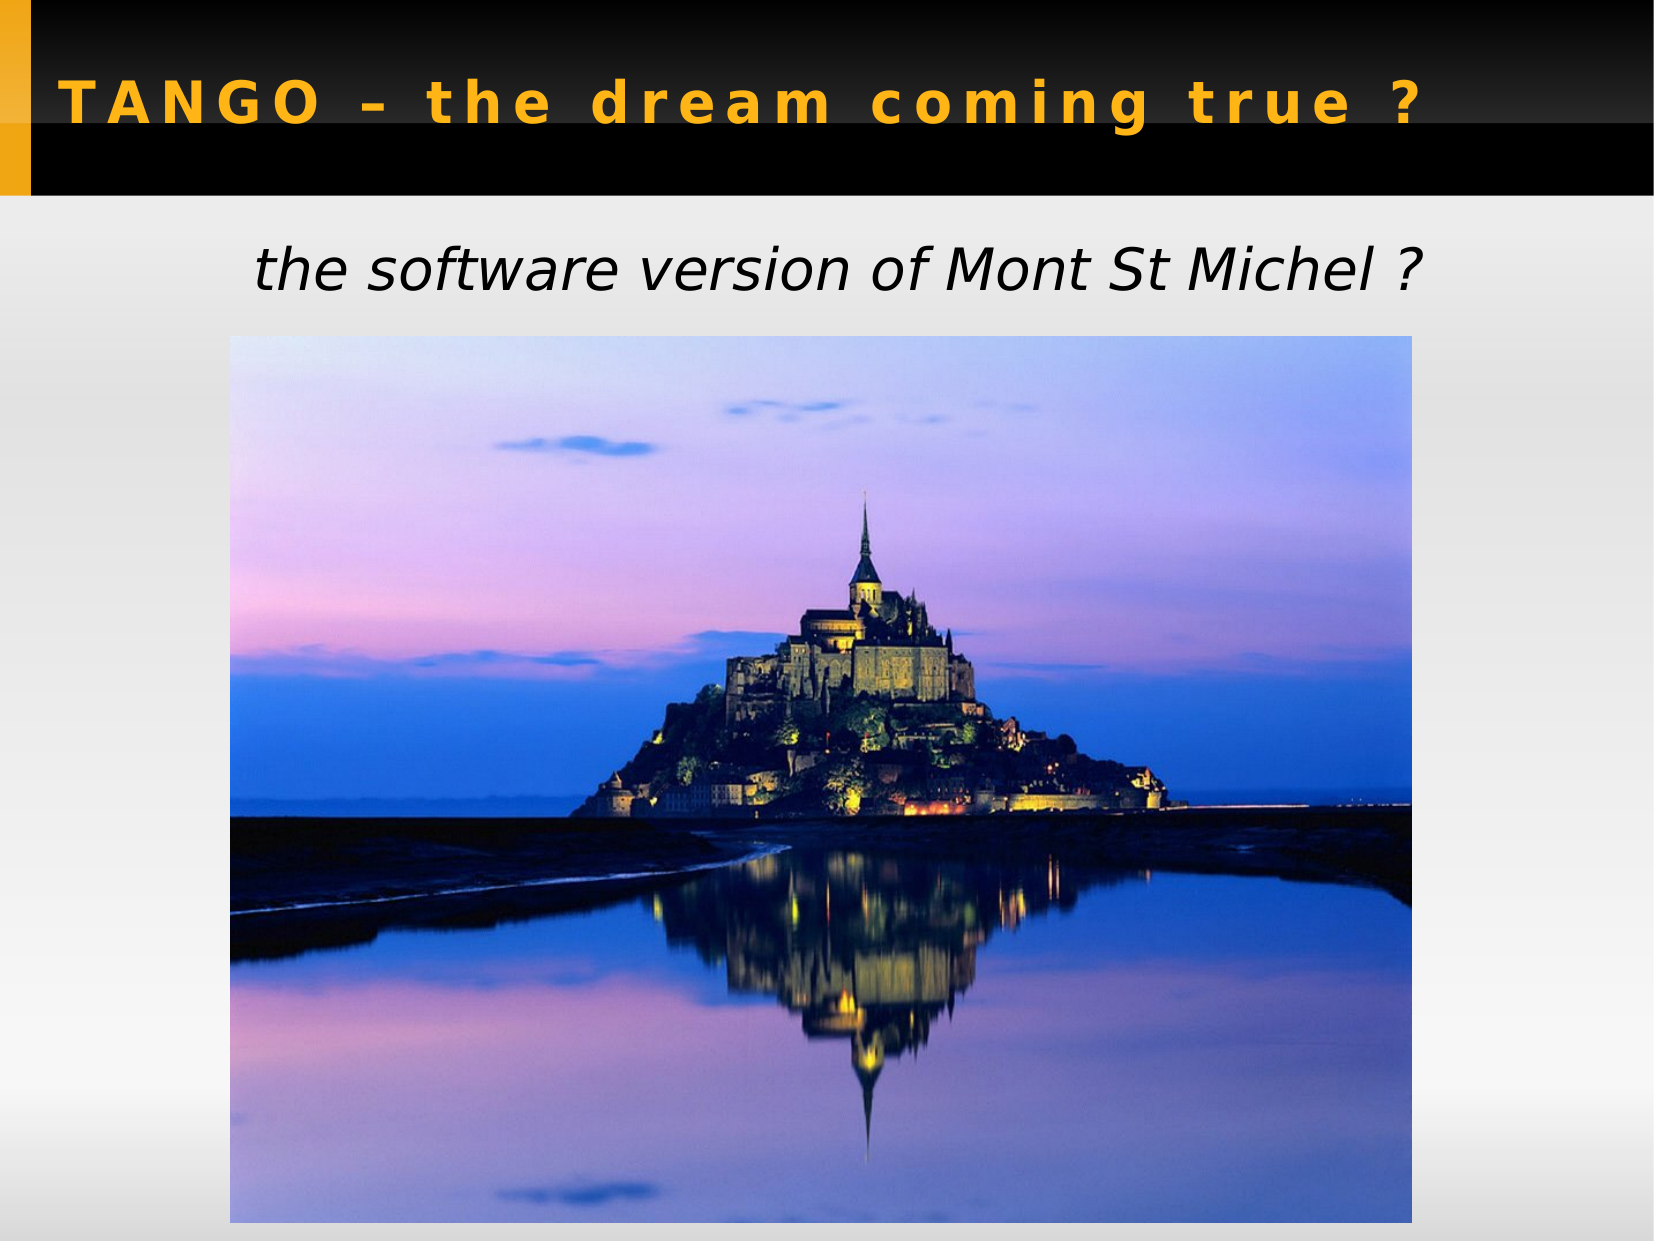

# TANGO – the dream coming true ?
the software version of Mont St Michel ?